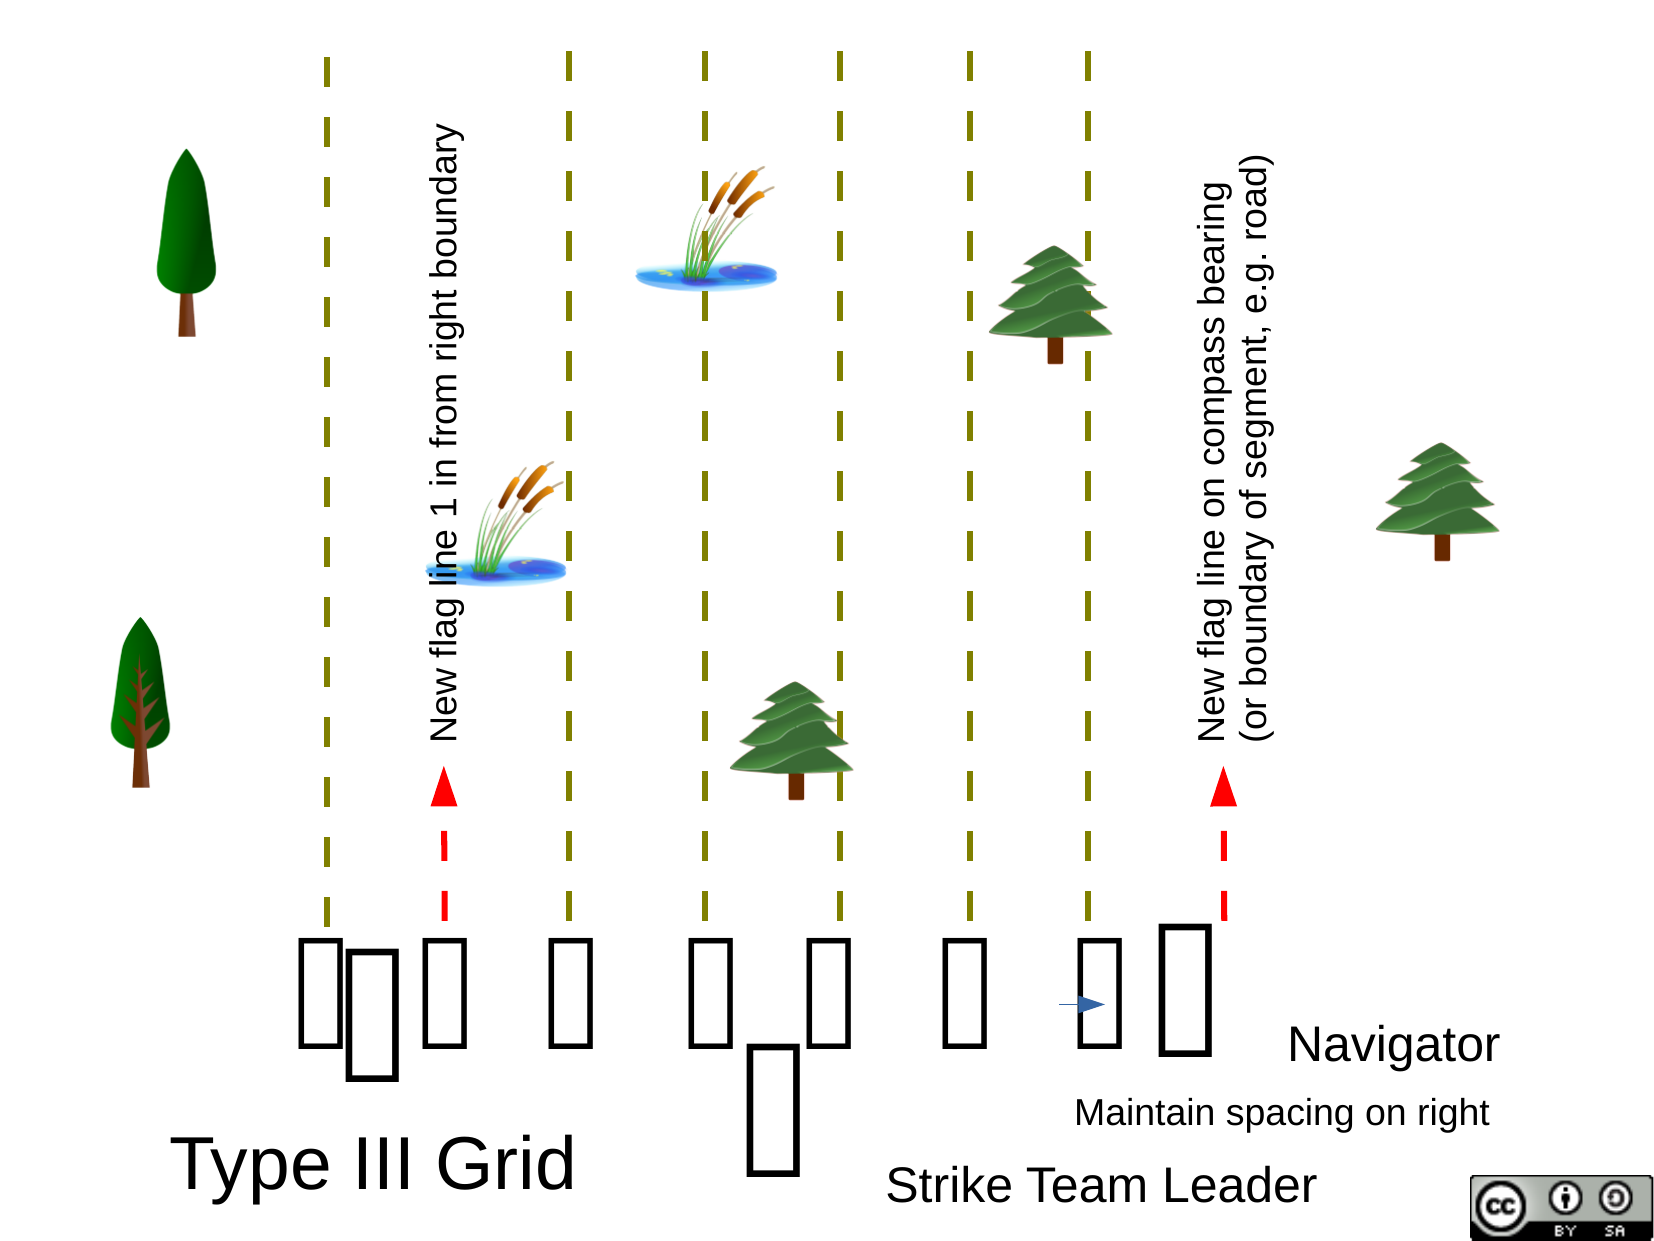

New flag line on compass bearing
(or boundary of segment, e.g. road)
New flag line 1 in from right boundary









Navigator

# Type III Grid
Maintain spacing on right
Strike Team Leader